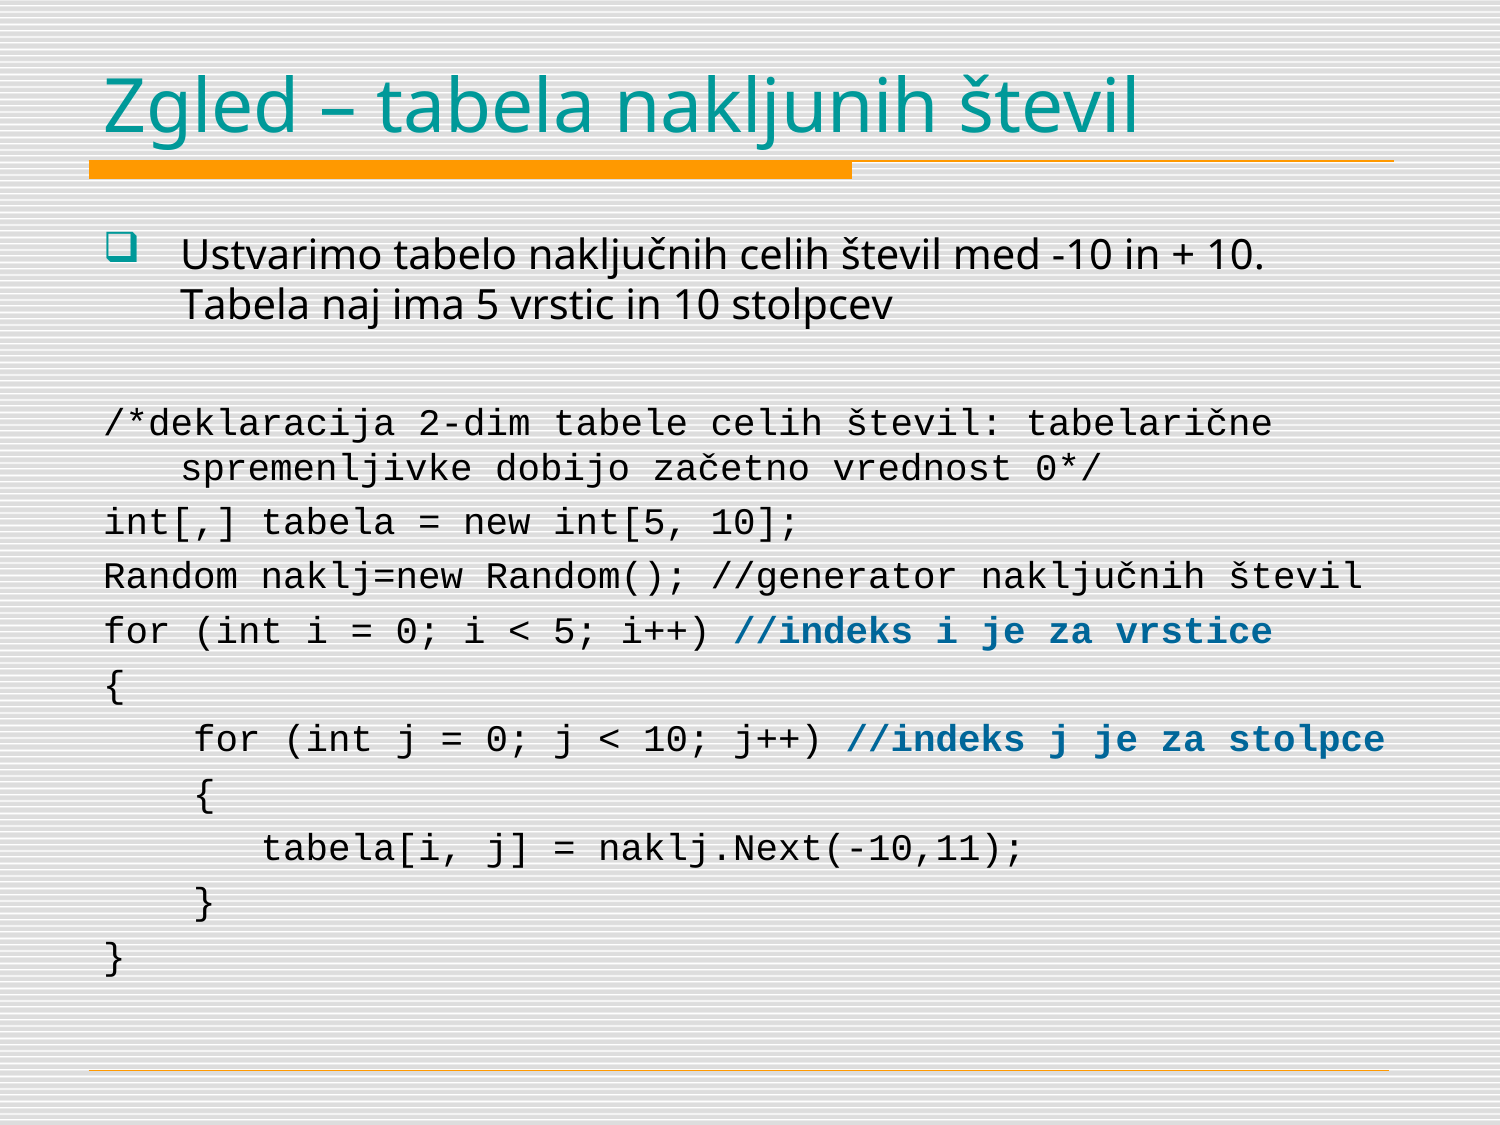

# Zgled – tabela nakljunih števil
Ustvarimo tabelo naključnih celih števil med -10 in + 10. Tabela naj ima 5 vrstic in 10 stolpcev
/*deklaracija 2-dim tabele celih števil: tabelarične spremenljivke dobijo začetno vrednost 0*/
int[,] tabela = new int[5, 10];
Random naklj=new Random(); //generator naključnih števil
for (int i = 0; i < 5; i++) //indeks i je za vrstice
{
 for (int j = 0; j < 10; j++) //indeks j je za stolpce
 {
 tabela[i, j] = naklj.Next(-10,11);
 }
}